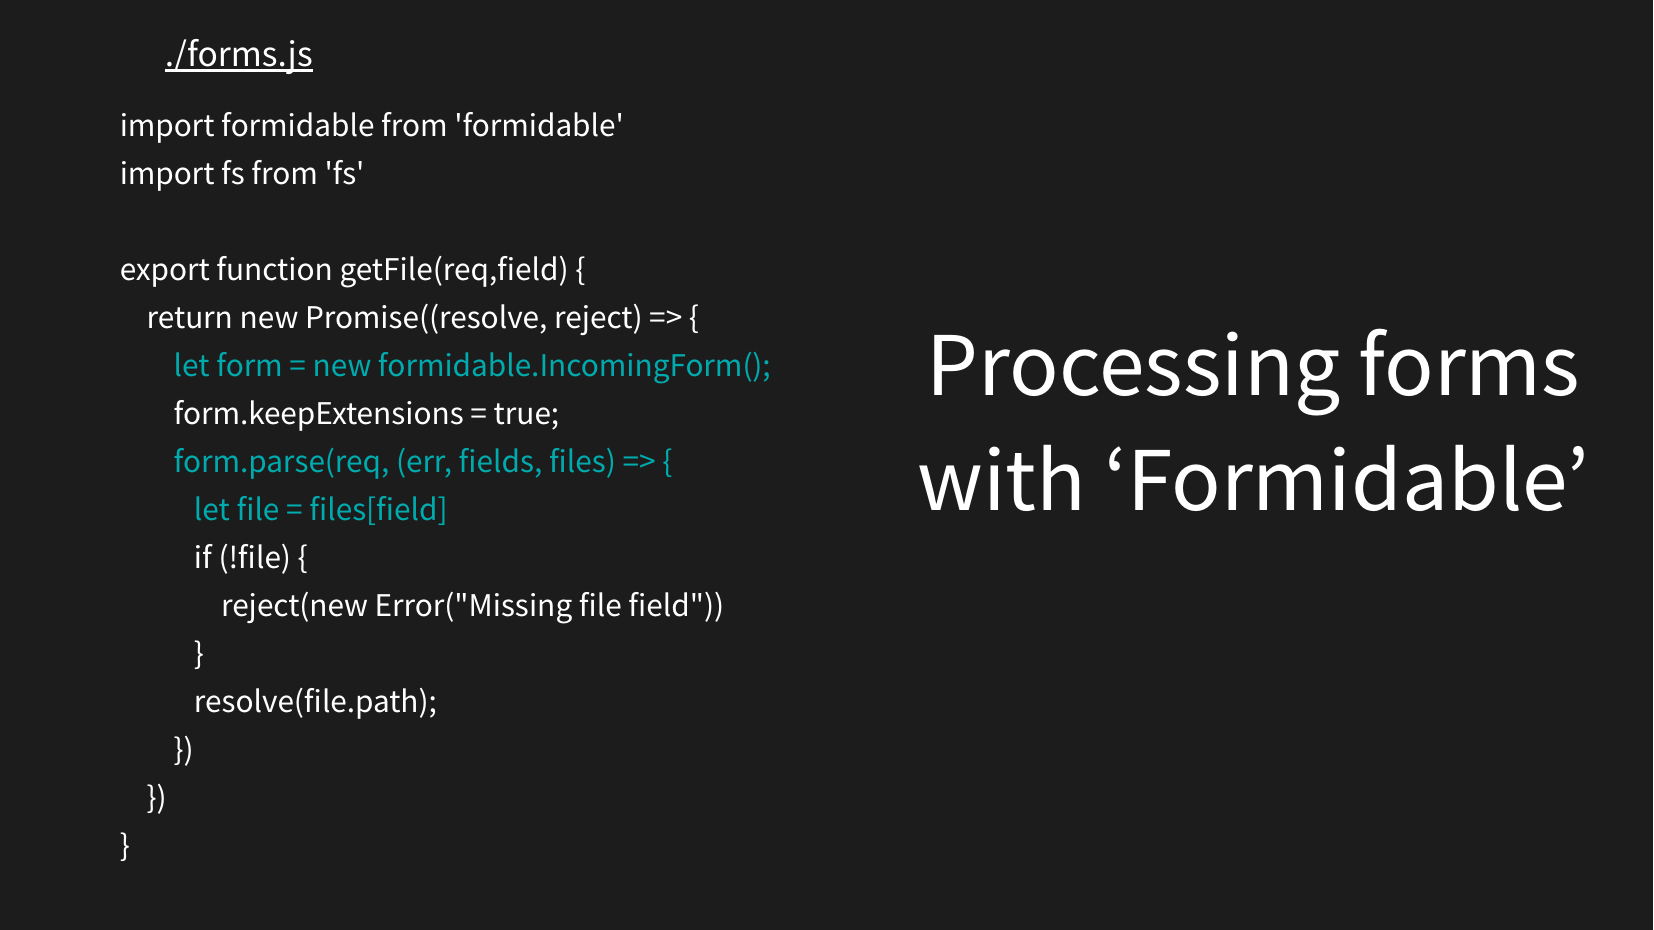

./forms.js
import formidable from 'formidable'
import fs from 'fs'
export function getFile(req,field) {
 return new Promise((resolve, reject) => {
 let form = new formidable.IncomingForm();
 form.keepExtensions = true;
 form.parse(req, (err, fields, files) => {
 let file = files[field]
 if (!file) {
 reject(new Error("Missing file field"))
 }
 resolve(file.path);
 })
 })
}
# Processing forms with ‘Formidable’